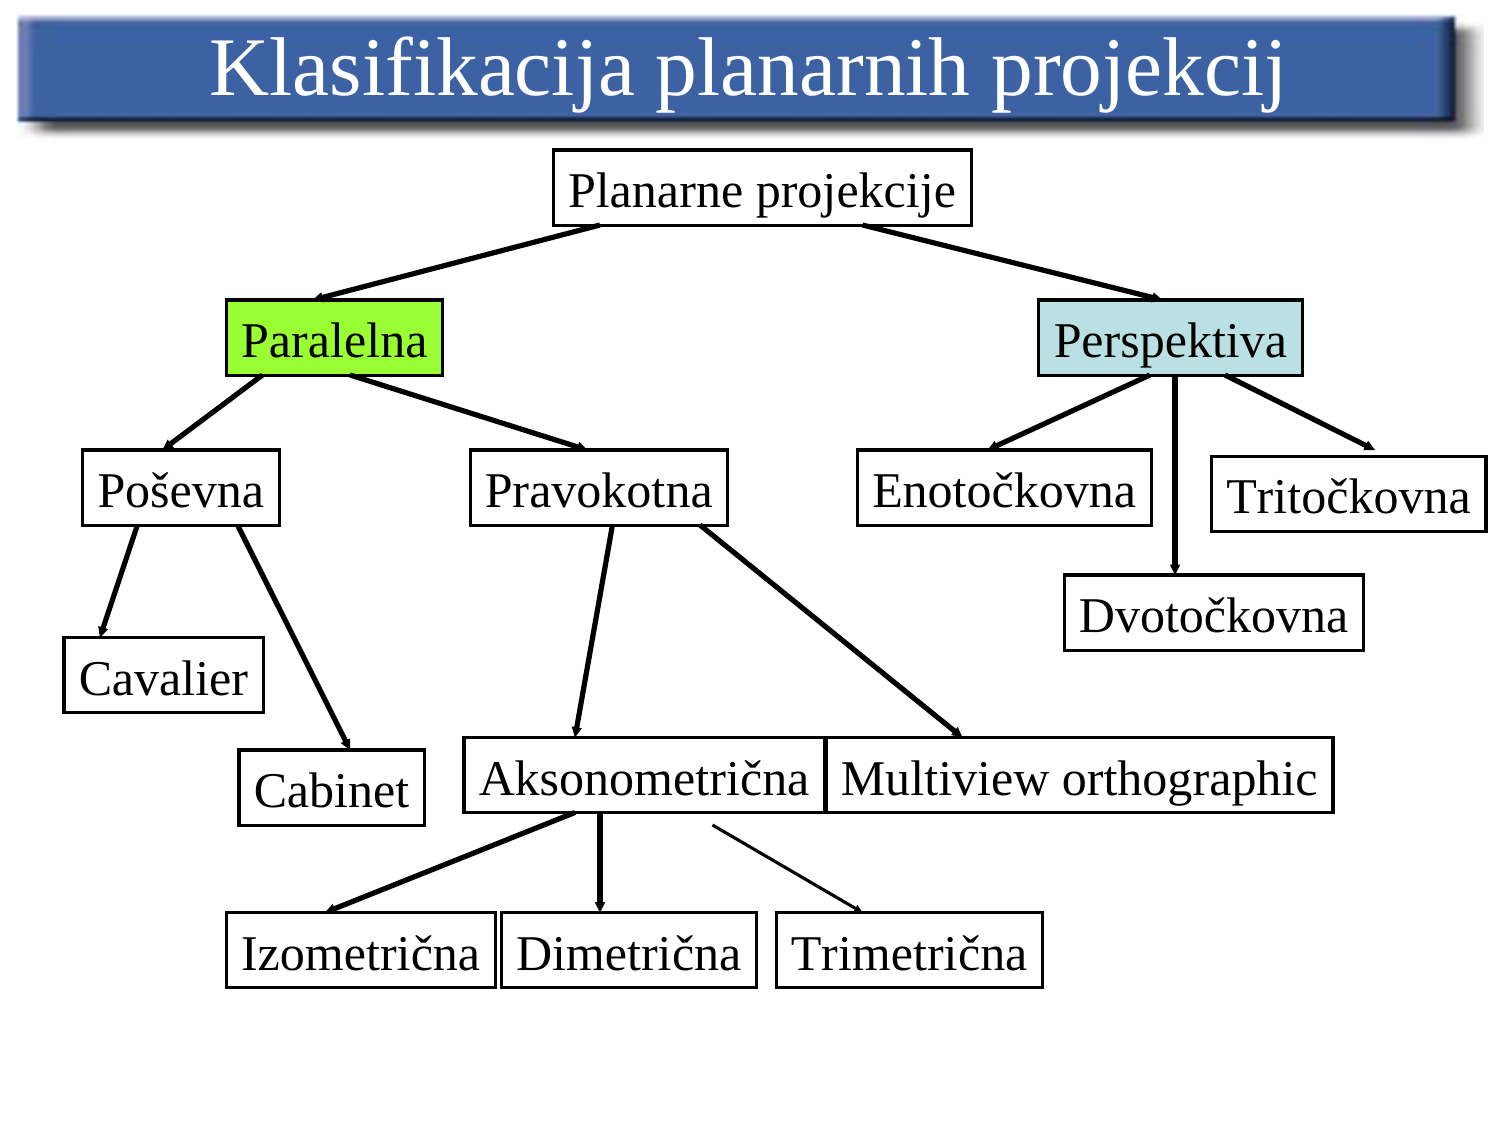

# Klasifikacija planarnih projekcij
Planarne projekcije
Paralelna
Perspektiva
Poševna
Pravokotna
Enotočkovna
Tritočkovna
Dvotočkovna
Cavalier
Aksonometrična
Multiview orthographic
Cabinet
Izometrična
Dimetrična
Trimetrična